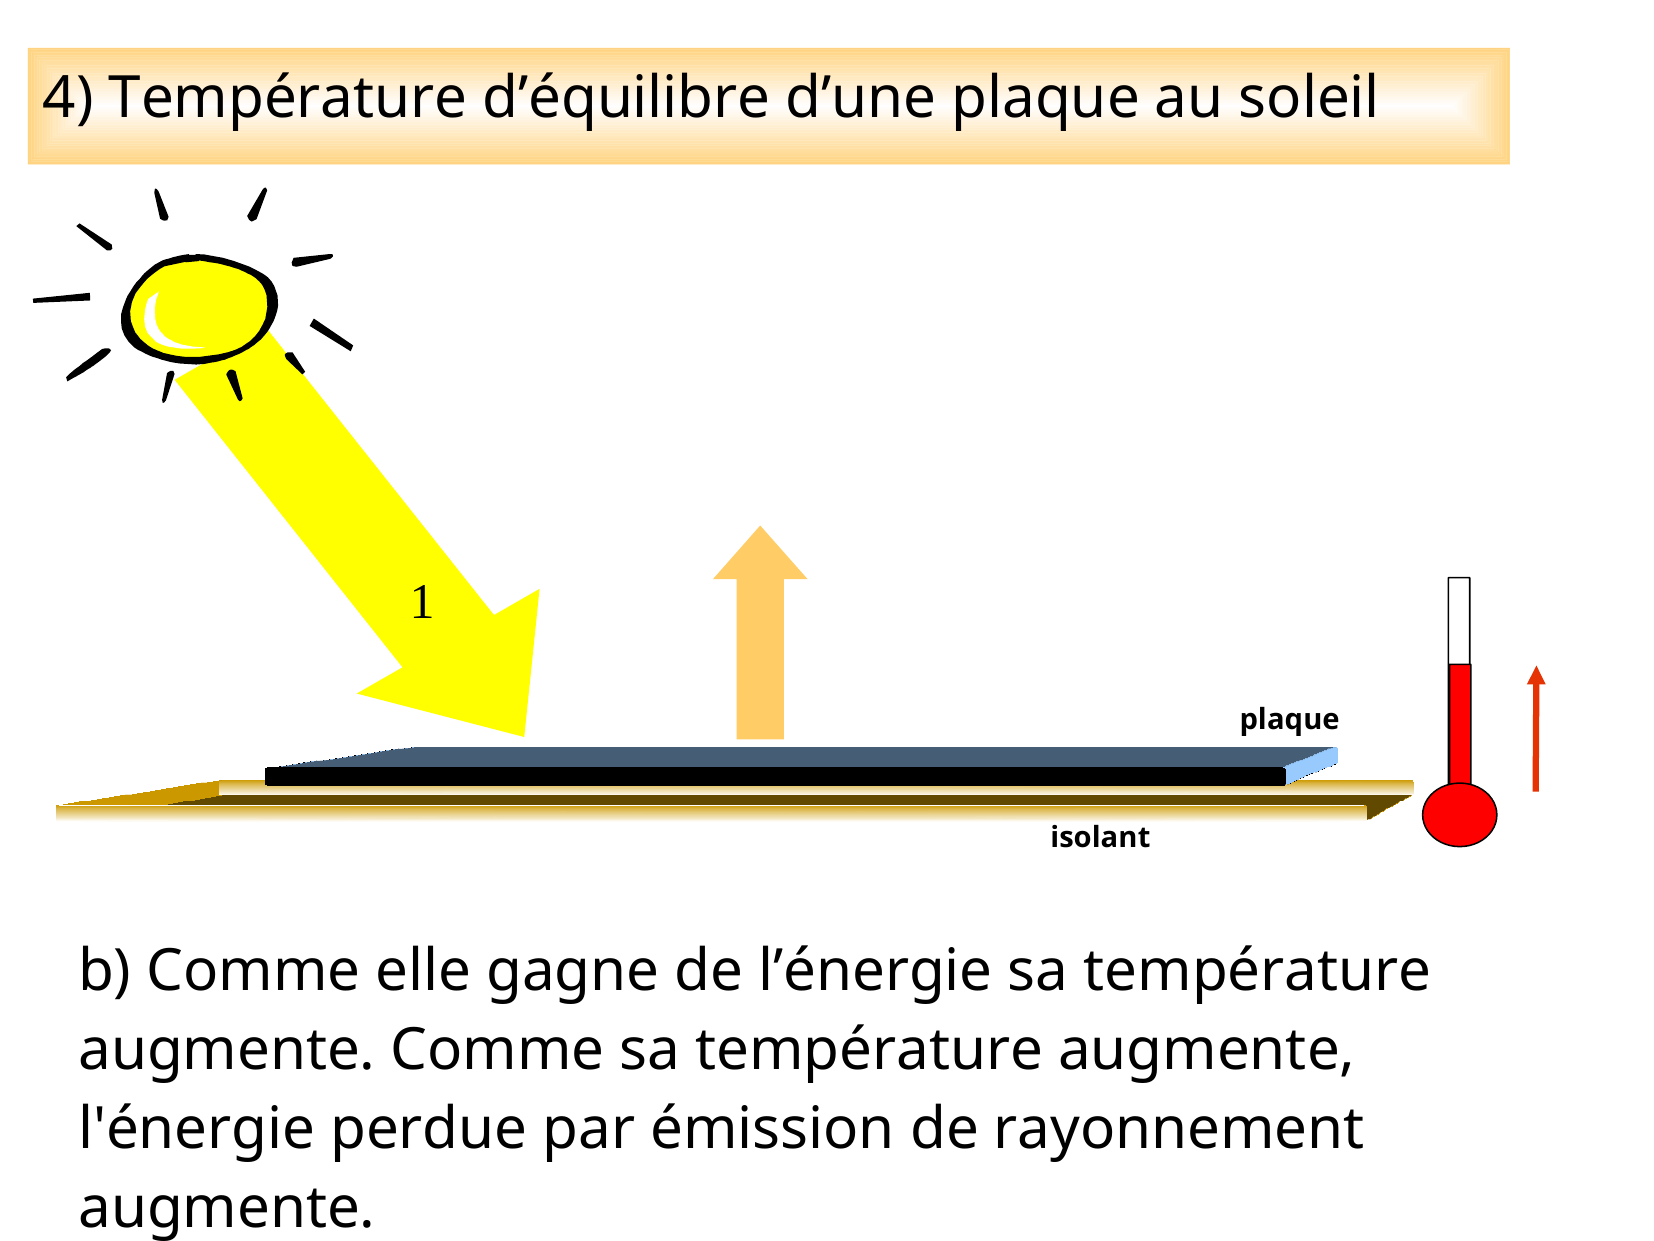

4) Température d’équilibre d’une plaque au soleil
1
plaque
isolant
b) Comme elle gagne de l’énergie sa température augmente. Comme sa température augmente, l'énergie perdue par émission de rayonnement augmente.